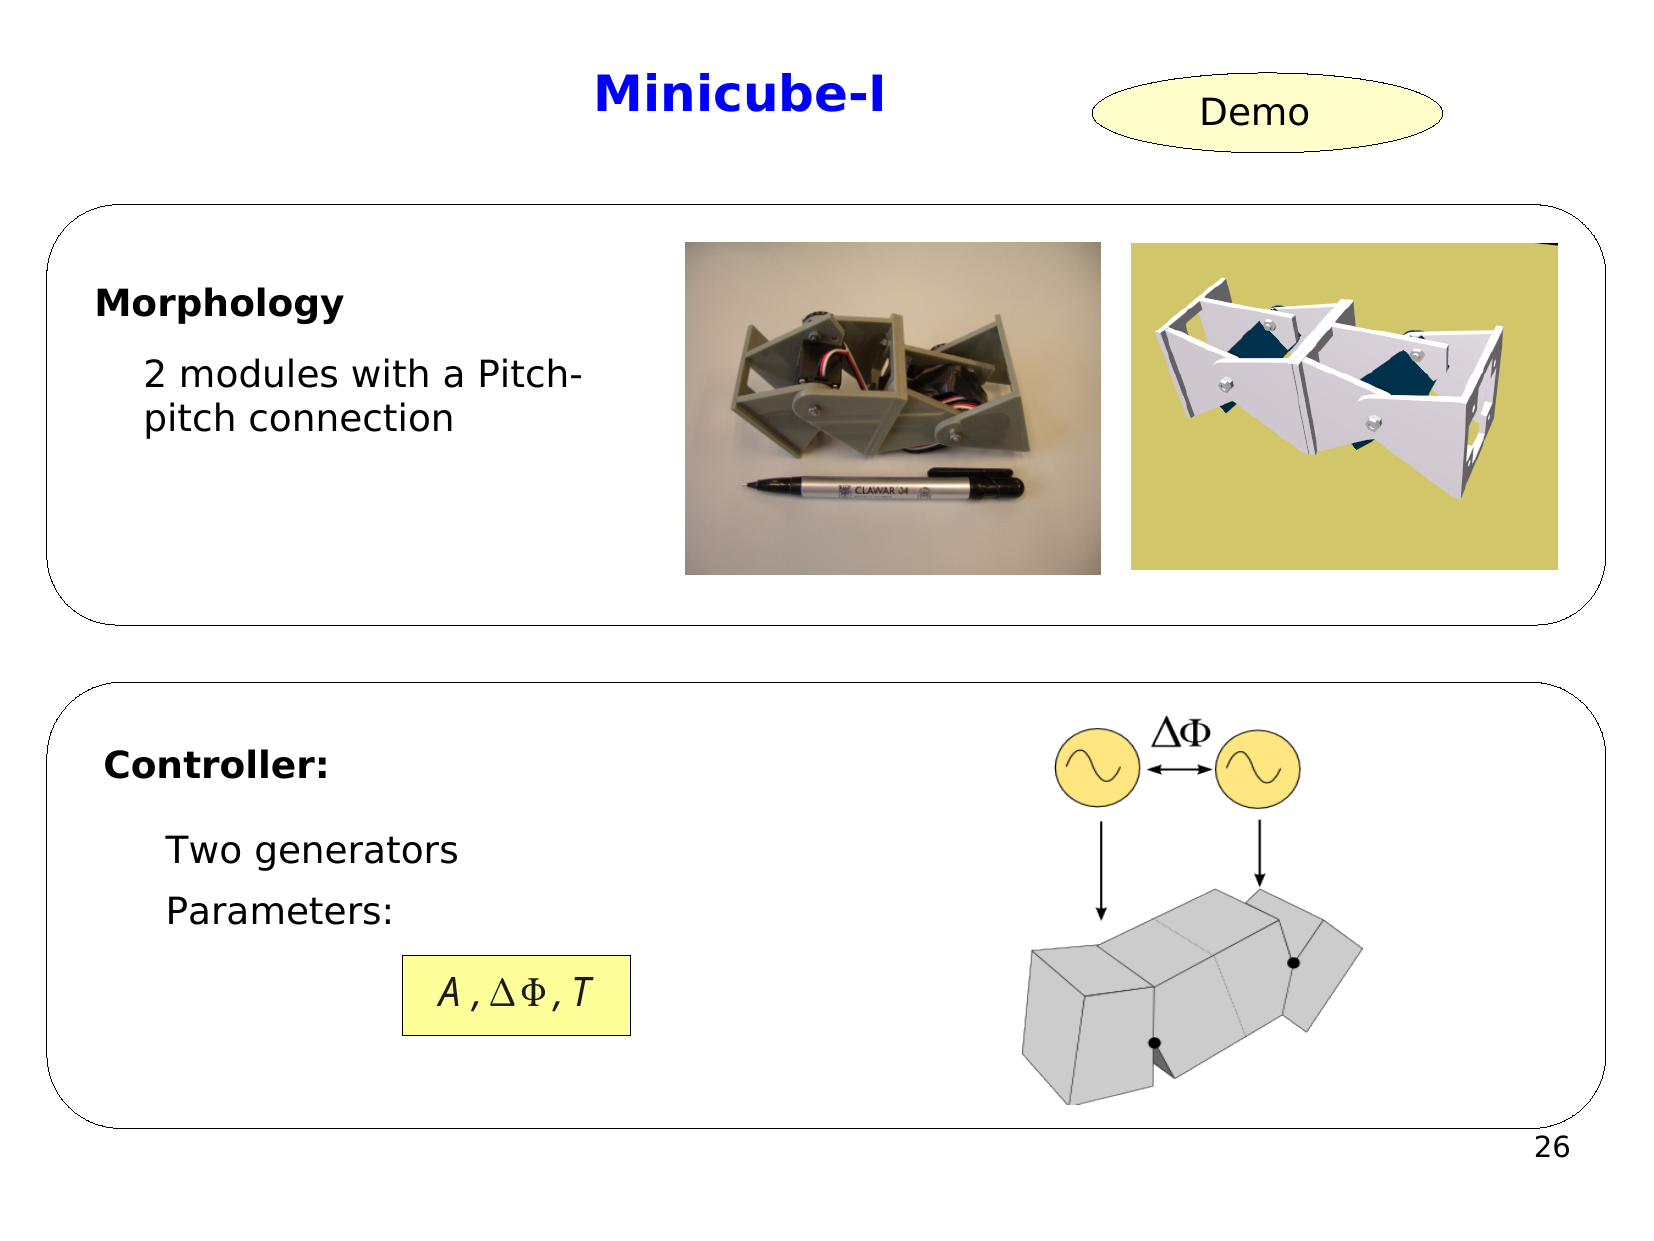

Minicube-I
Demo
 Morphology
2 modules with a Pitch-pitch connection
 Controller:
 Two generators
 Parameters:
26